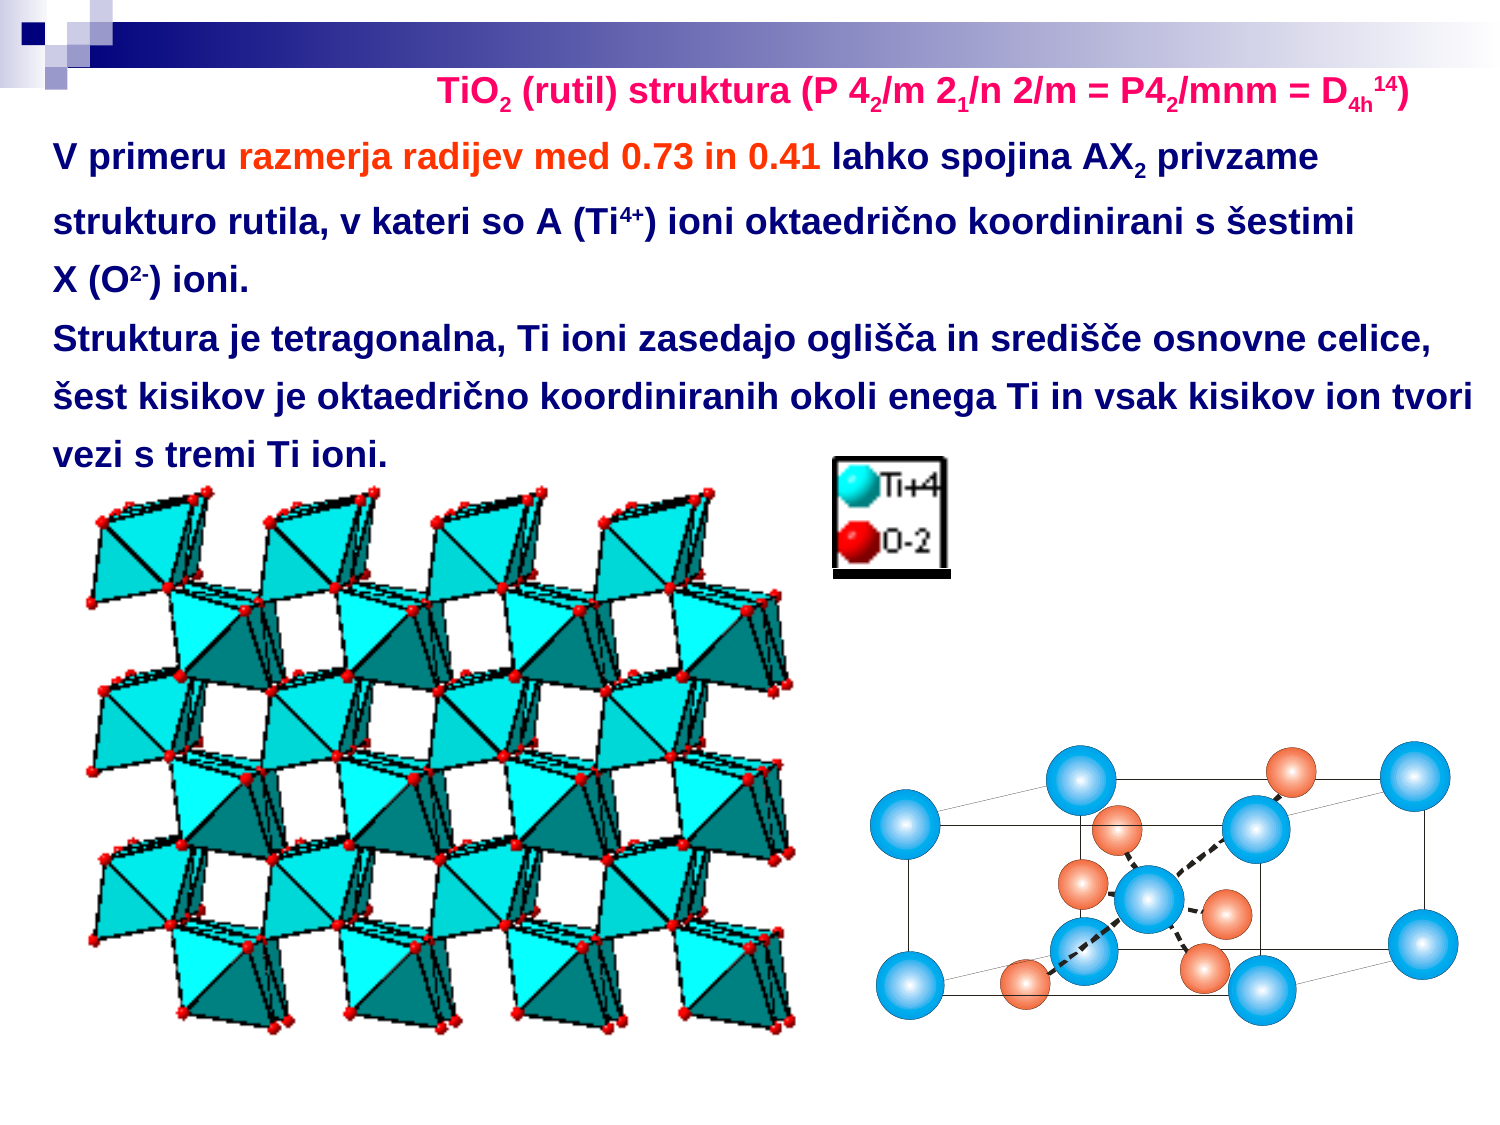

TiO2 (rutil) struktura (P 42/m 21/n 2/m = P42/mnm = D4h14)
V primeru razmerja radijev med 0.73 in 0.41 lahko spojina AX2 privzame
strukturo rutila, v kateri so A (Ti4+) ioni oktaedrično koordinirani s šestimi
X (O2-) ioni.
Struktura je tetragonalna, Ti ioni zasedajo oglišča in središče osnovne celice,
šest kisikov je oktaedrično koordiniranih okoli enega Ti in vsak kisikov ion tvori
vezi s tremi Ti ioni.